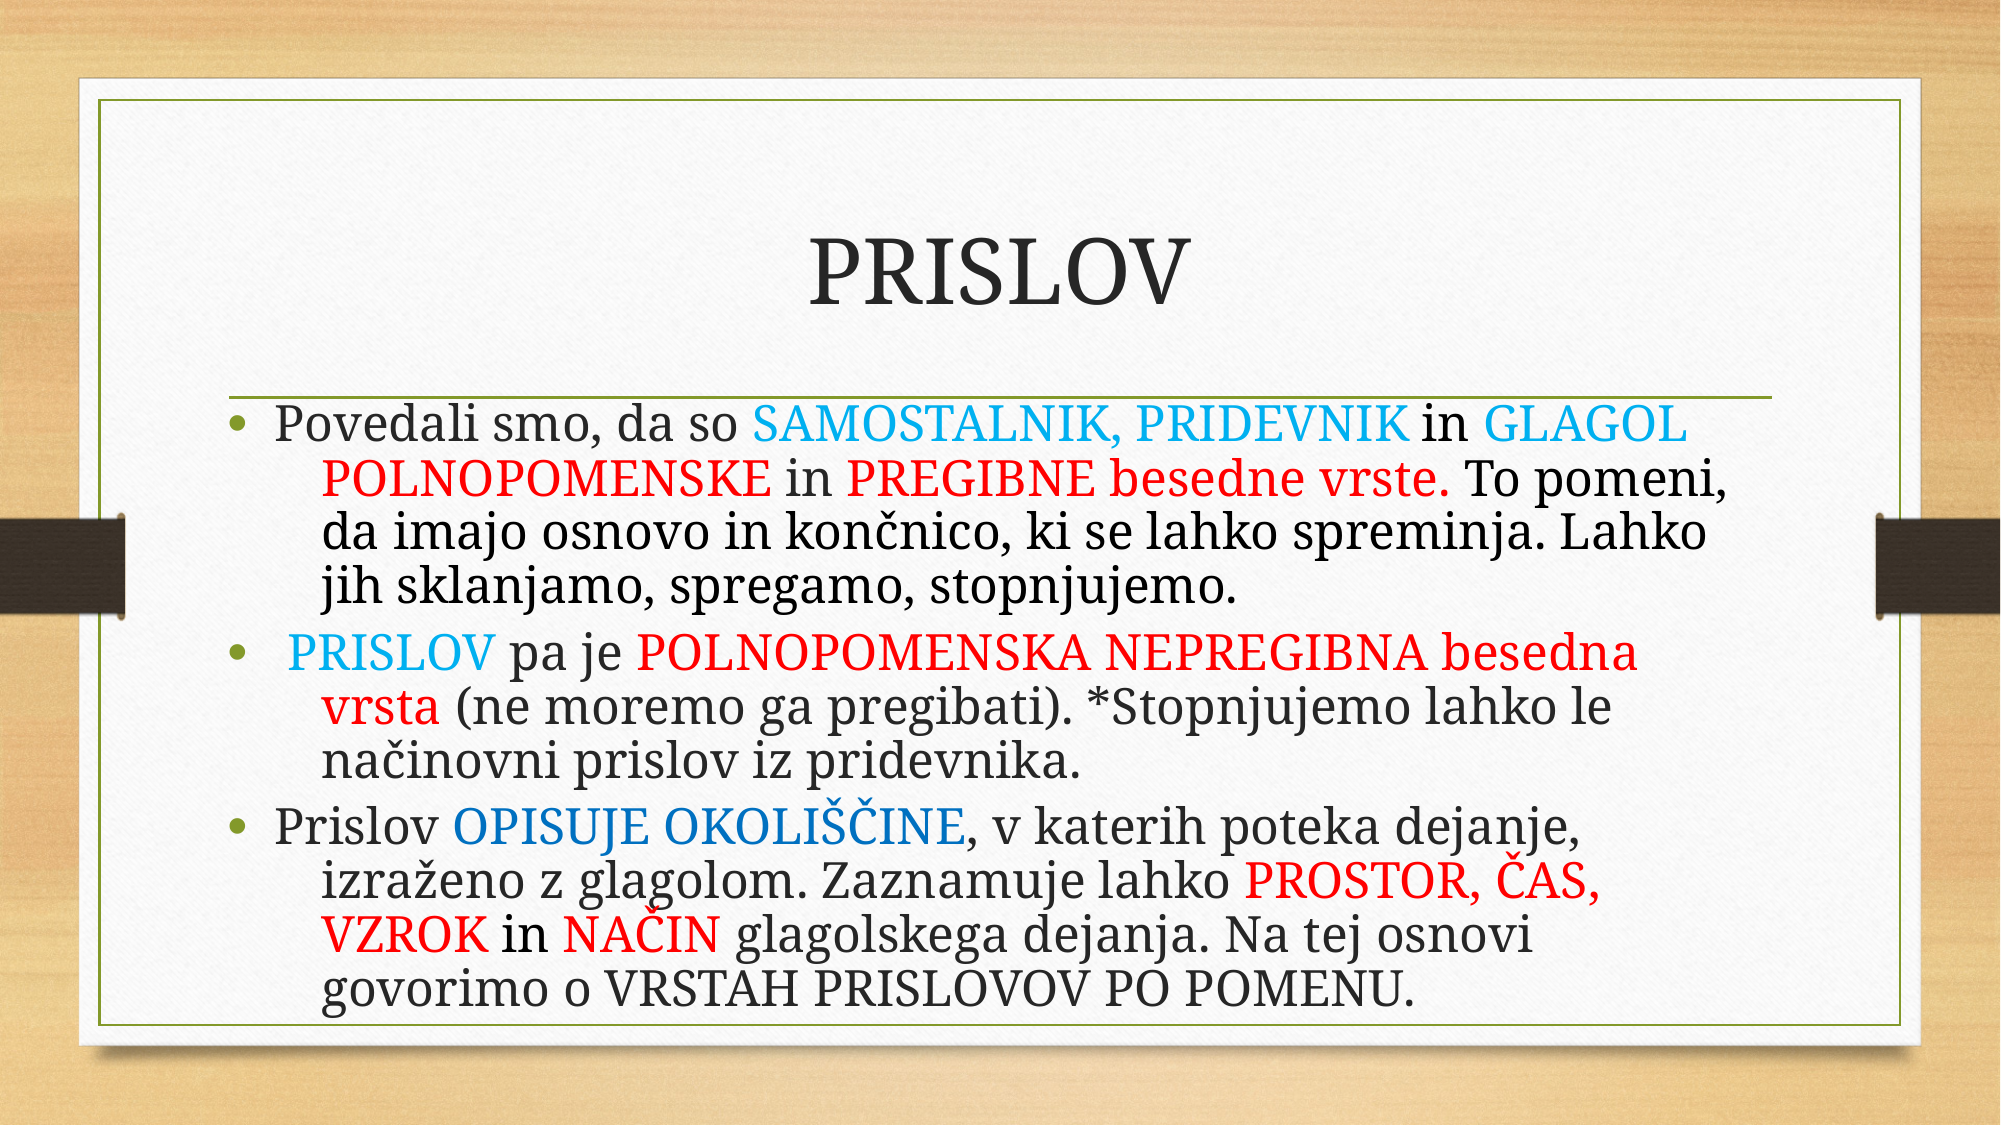

# PRISLOV
Povedali smo, da so SAMOSTALNIK, PRIDEVNIK in GLAGOL POLNOPOMENSKE in PREGIBNE besedne vrste. To pomeni, da imajo osnovo in končnico, ki se lahko spreminja. Lahko jih sklanjamo, spregamo, stopnjujemo.
 PRISLOV pa je POLNOPOMENSKA NEPREGIBNA besedna vrsta (ne moremo ga pregibati). *Stopnjujemo lahko le načinovni prislov iz pridevnika.
Prislov OPISUJE OKOLIŠČINE, v katerih poteka dejanje, izraženo z glagolom. Zaznamuje lahko PROSTOR, ČAS, VZROK in NAČIN glagolskega dejanja. Na tej osnovi govorimo o VRSTAH PRISLOVOV PO POMENU.